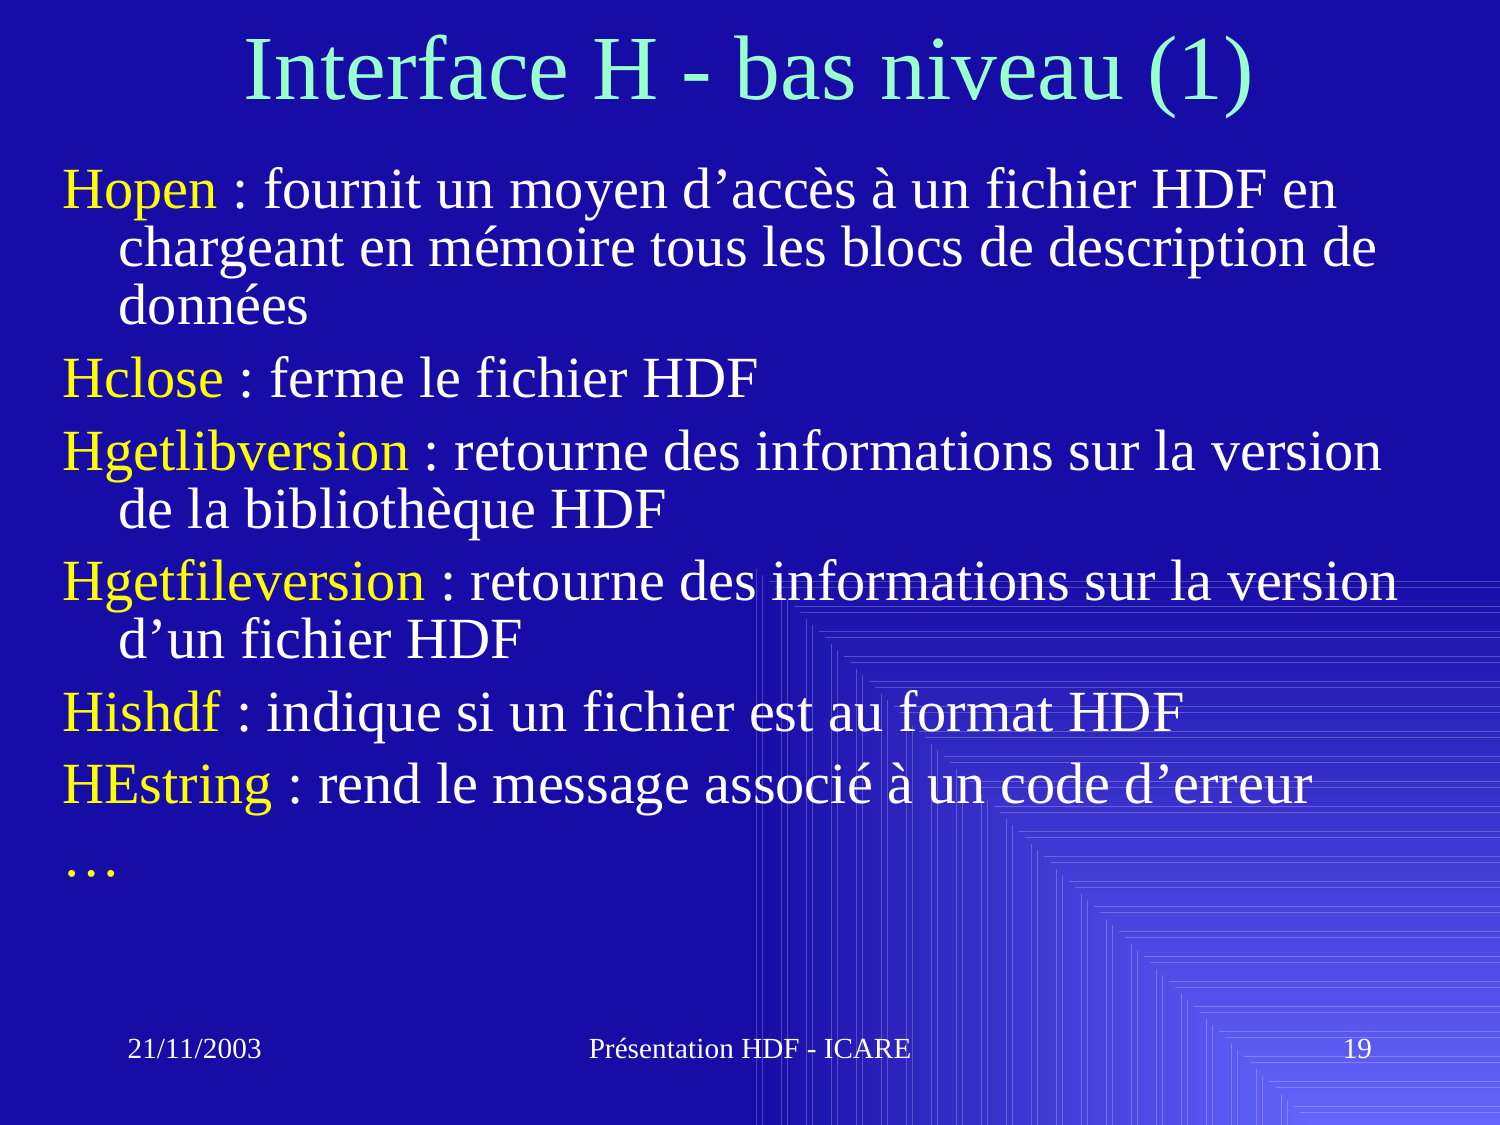

# Interface H - bas niveau (1)
Hopen : fournit un moyen d’accès à un fichier HDF en chargeant en mémoire tous les blocs de description de données
Hclose : ferme le fichier HDF
Hgetlibversion : retourne des informations sur la version de la bibliothèque HDF
Hgetfileversion : retourne des informations sur la version d’un fichier HDF
Hishdf : indique si un fichier est au format HDF
HEstring : rend le message associé à un code d’erreur
…
21/11/2003
Présentation HDF - ICARE
19